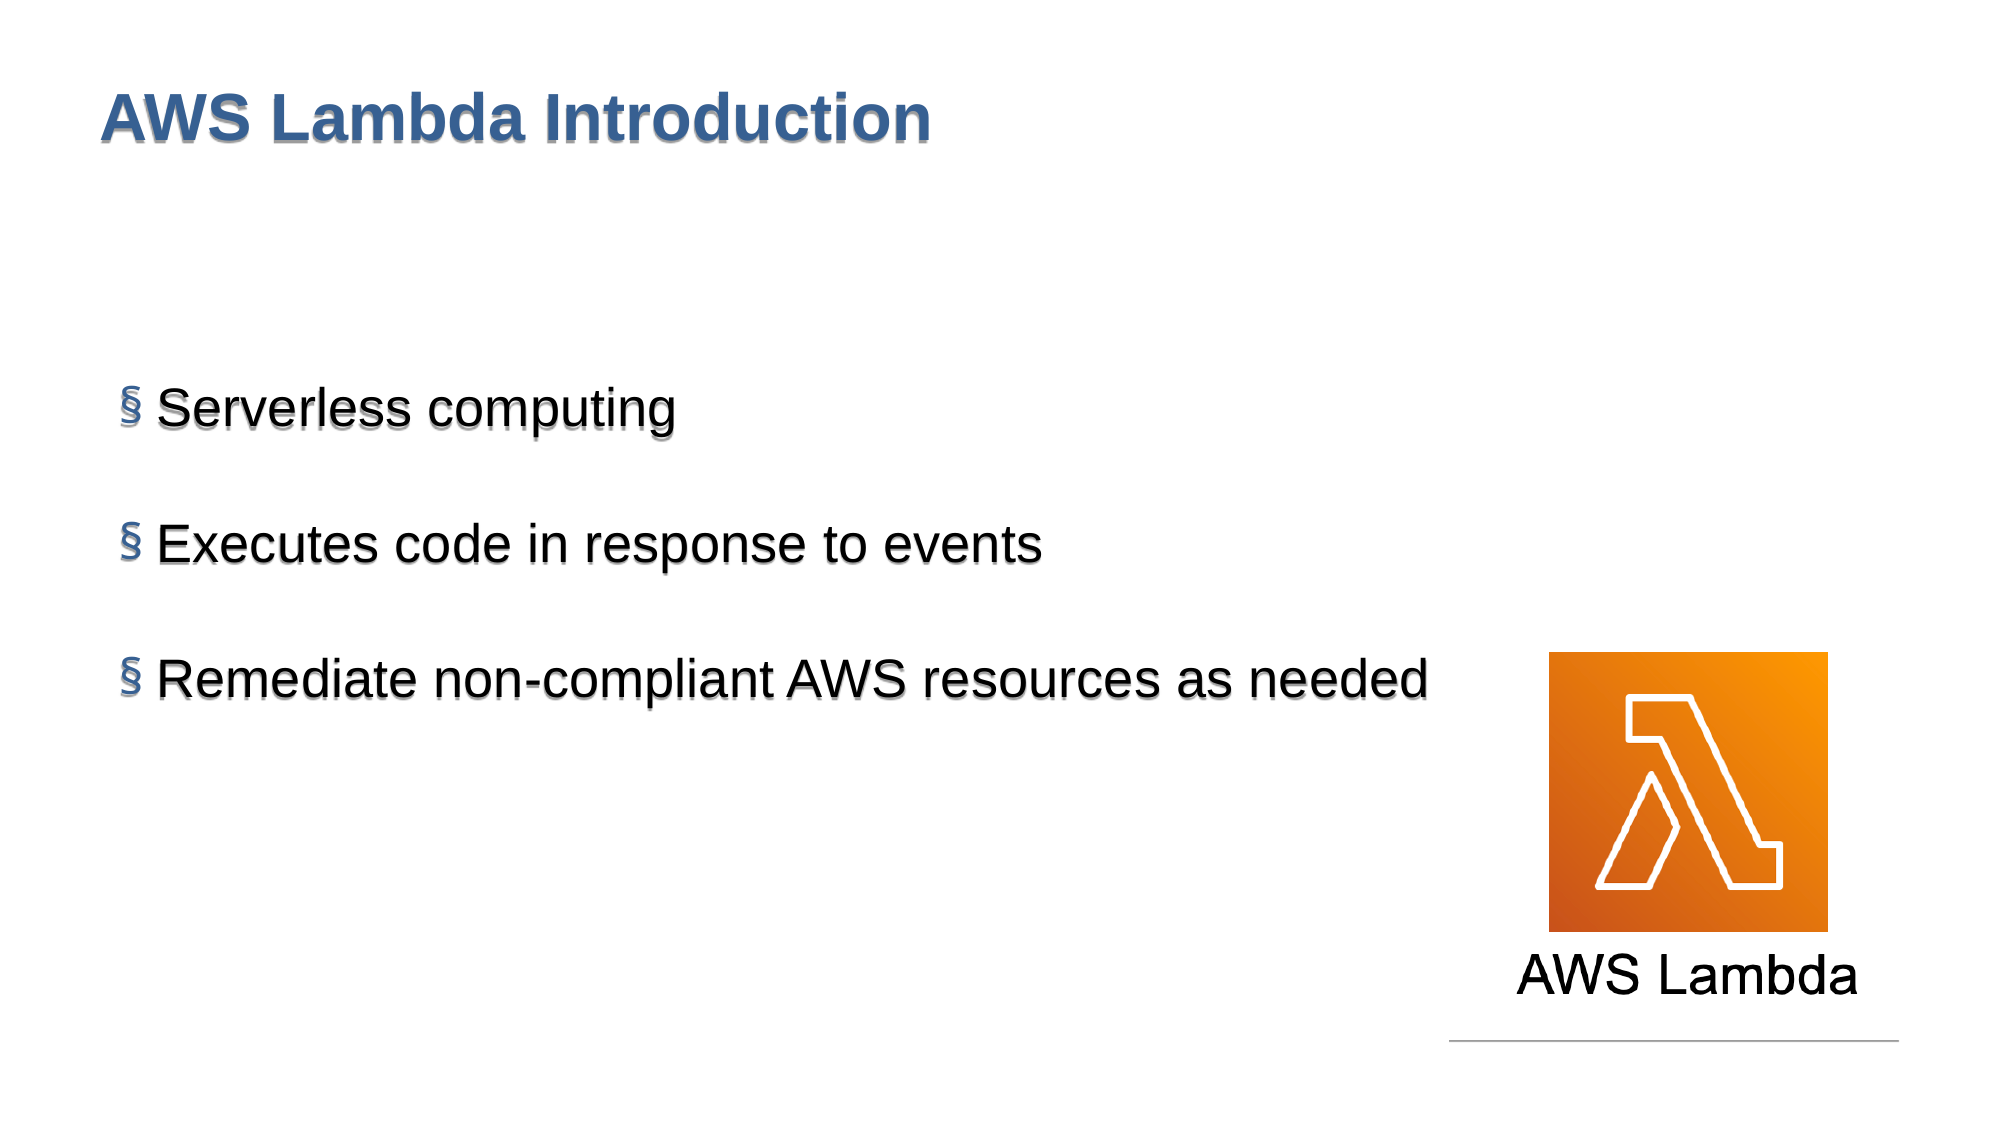

AWS Lambda Introduction
# Serverless computing
Executes code in response to events
Remediate non-compliant AWS resources as needed